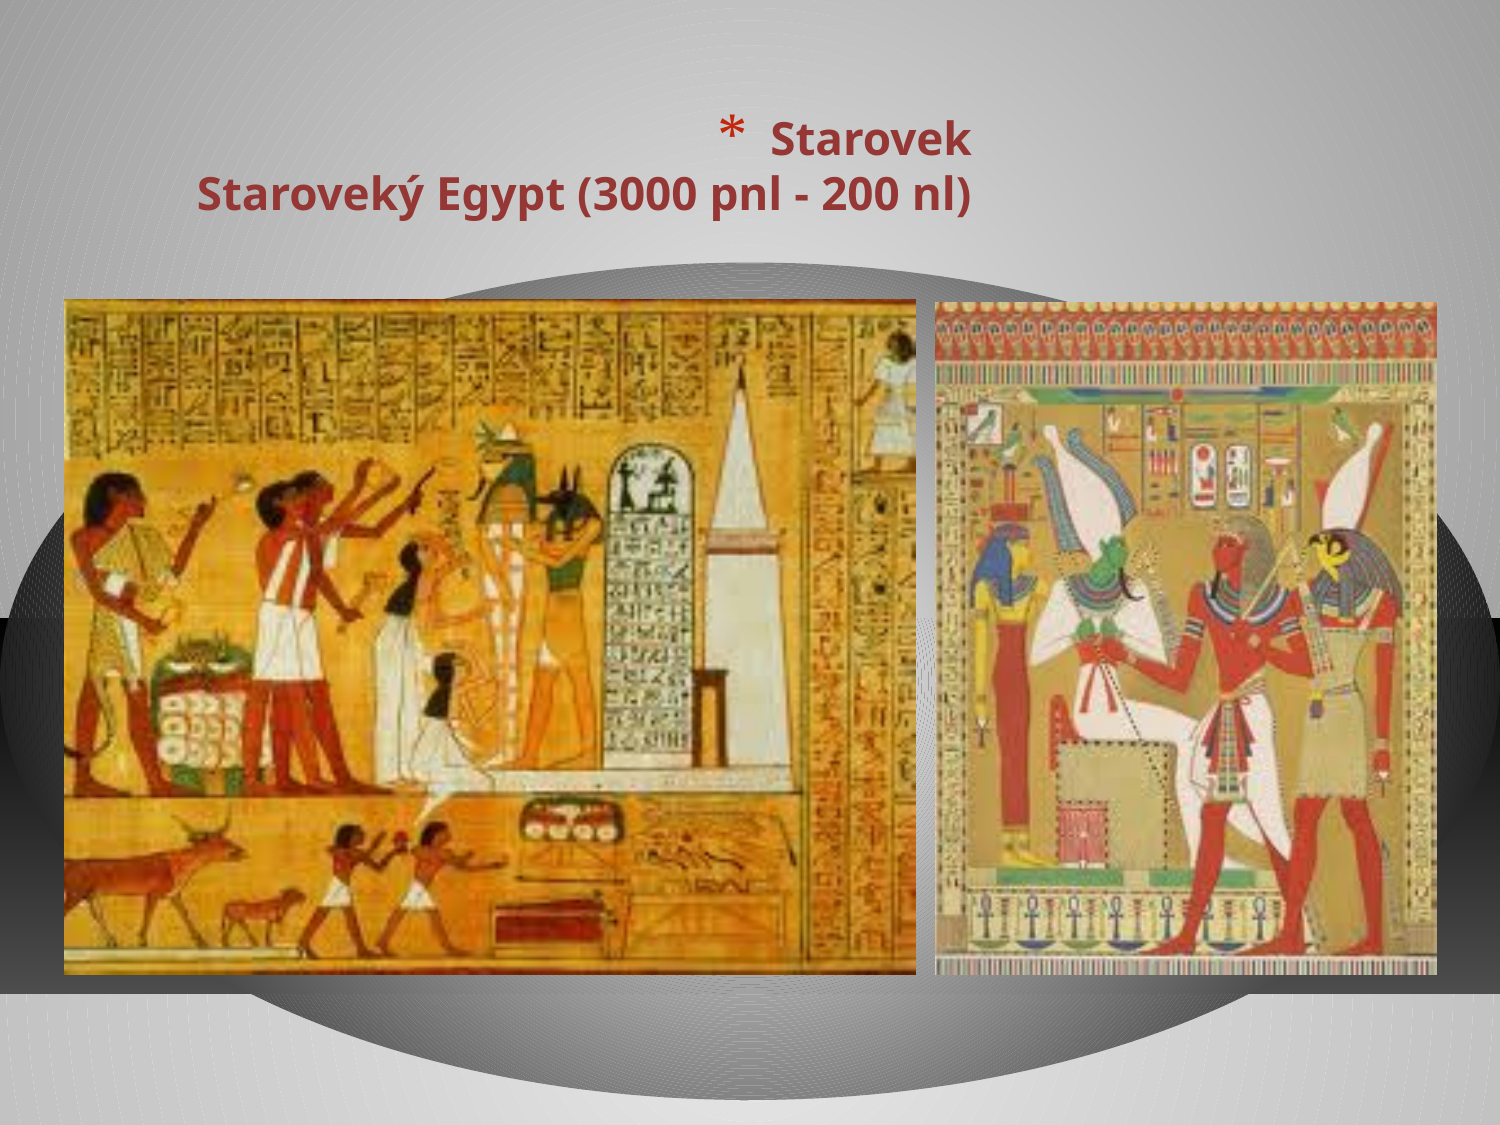

# Starovek Staroveký Egypt (3000 pnl - 200 nl)